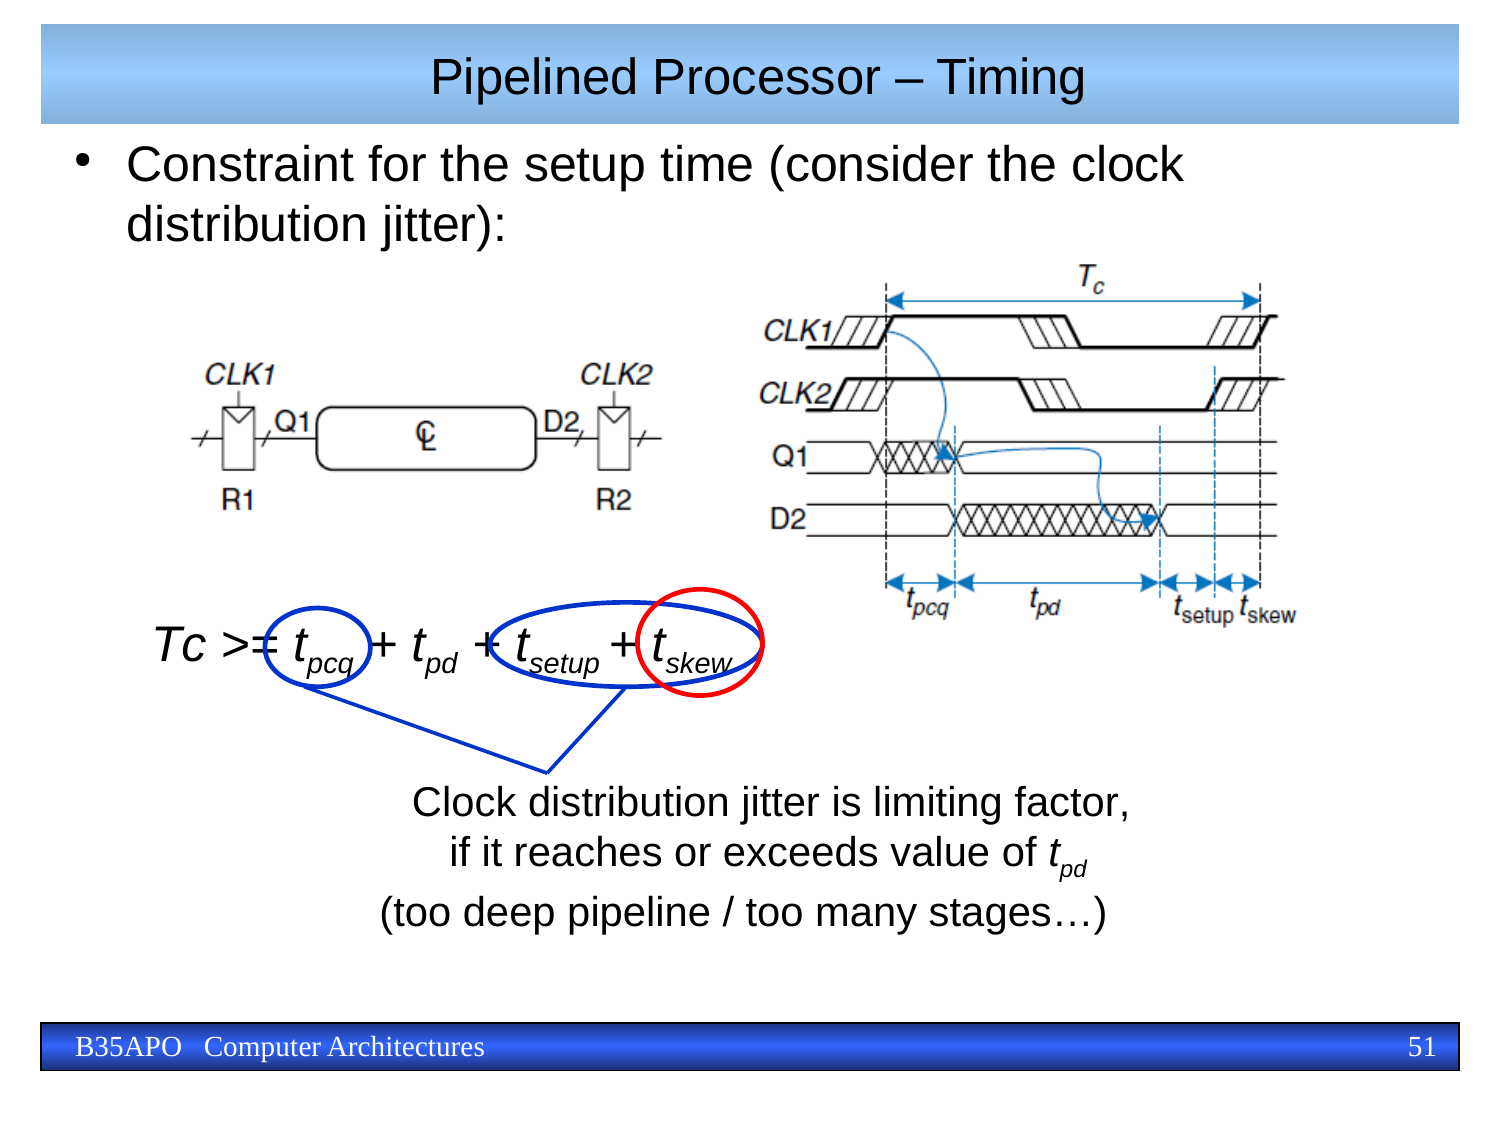

# Pipelined Processor – Timing
Constraint for the setup time (consider the clock distribution jitter):
Tc >= tpcq + tpd + tsetup + tskew
Clock distribution jitter is limiting factor,
if it reaches or exceeds value of tpd
(too deep pipeline / too many stages…)
B35APO Computer Architectures
51